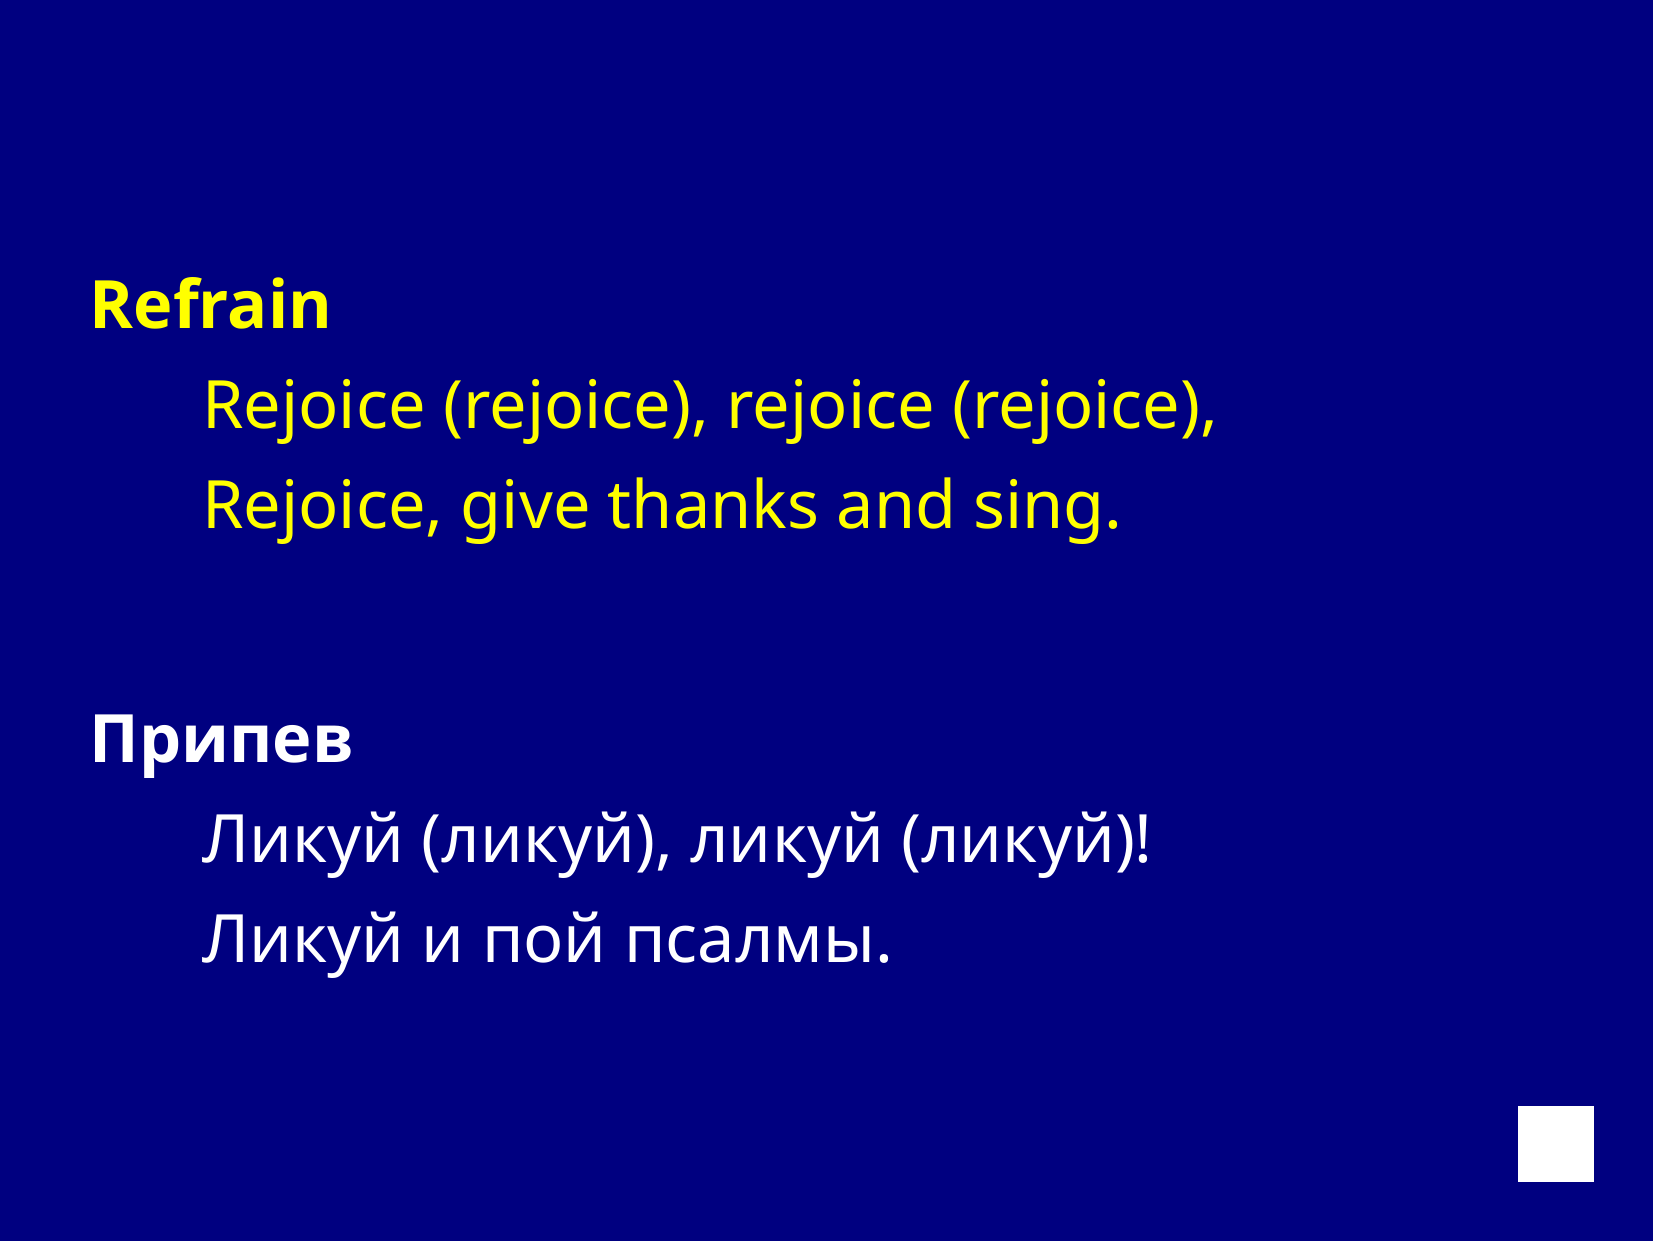

Refrain
	Rejoice (rejoice), rejoice (rejoice),
	Rejoice, give thanks and sing.
Припев
	Ликуй (ликуй), ликуй (ликуй)!
	Ликуй и пой псалмы.